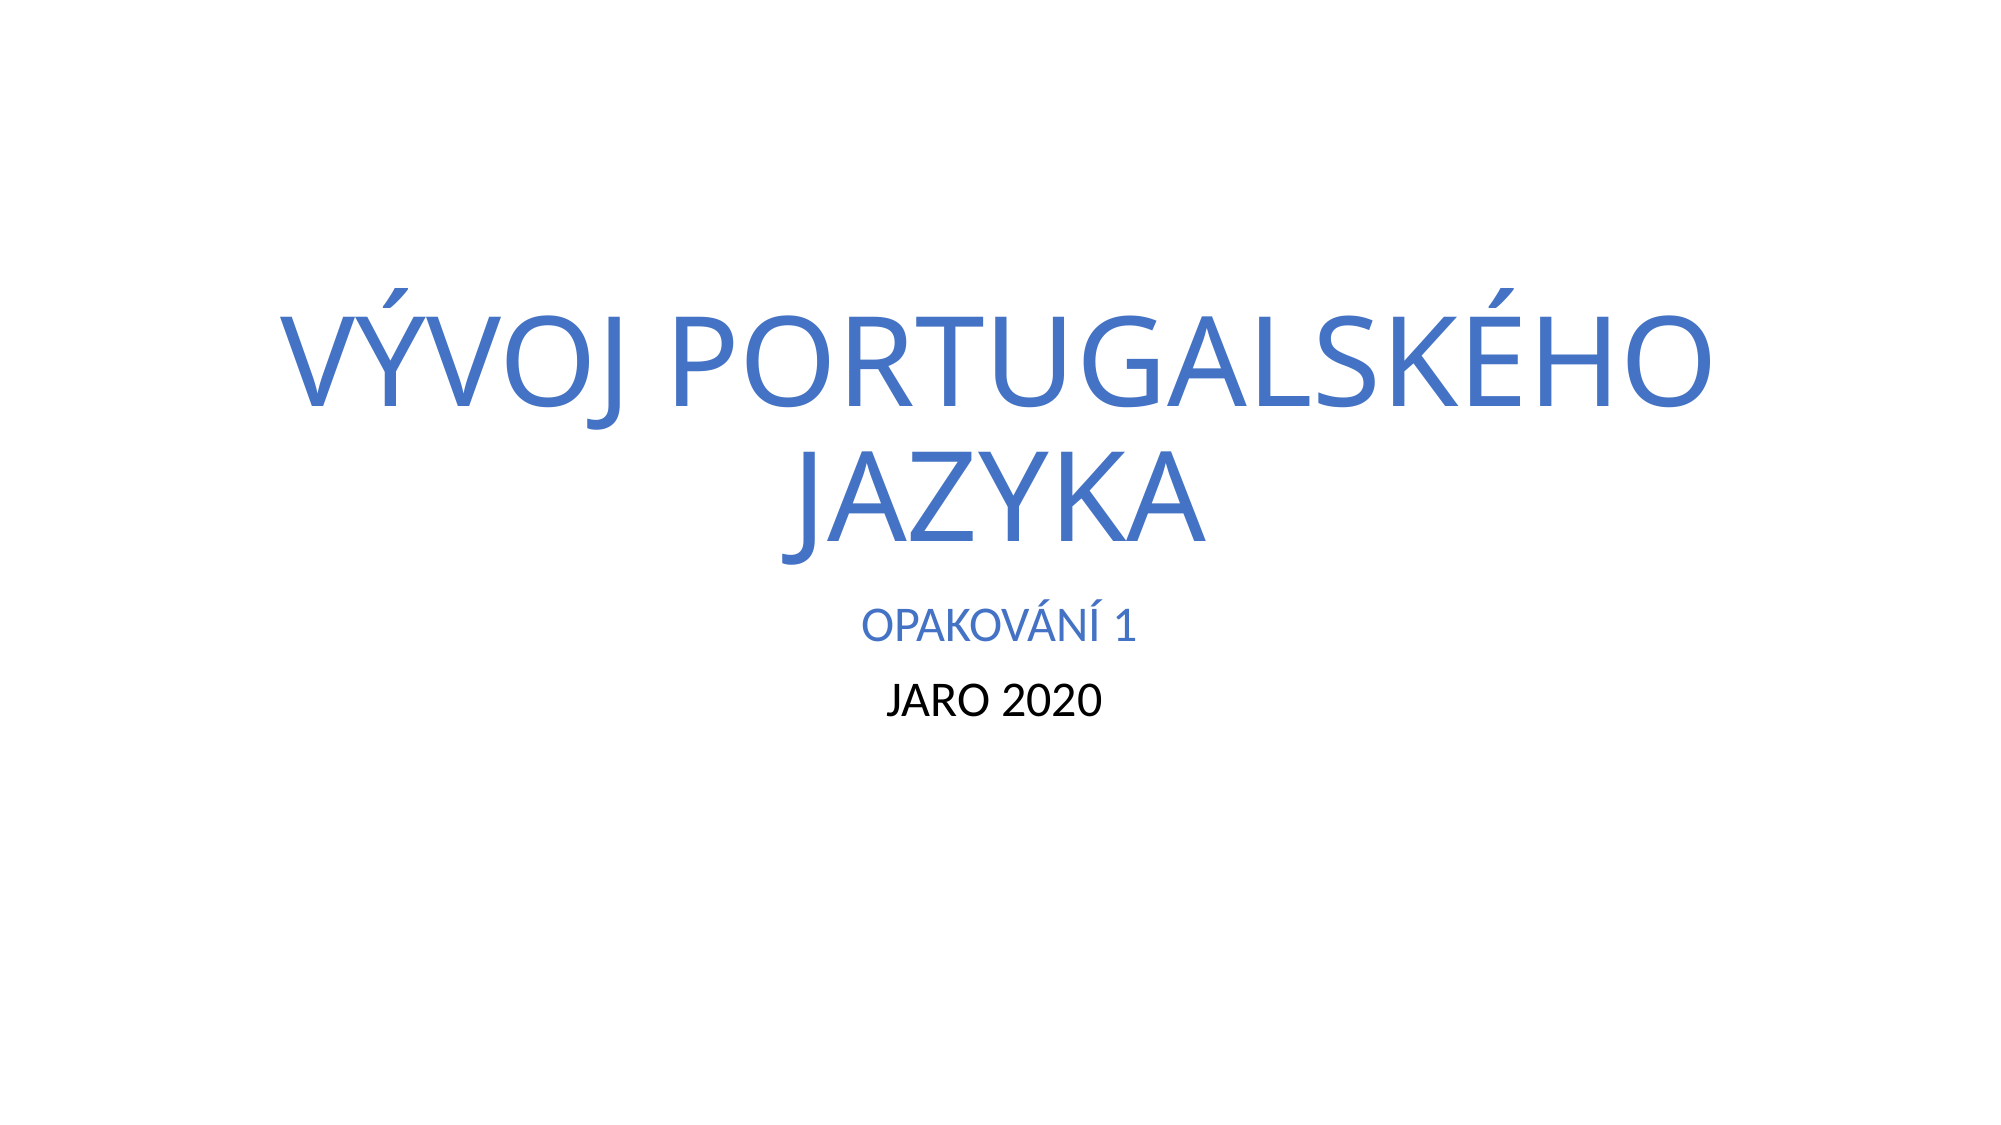

# VÝVOJ PORTUGALSKÉHO JAZYKA
OPAKOVÁNÍ 1
JARO 2020